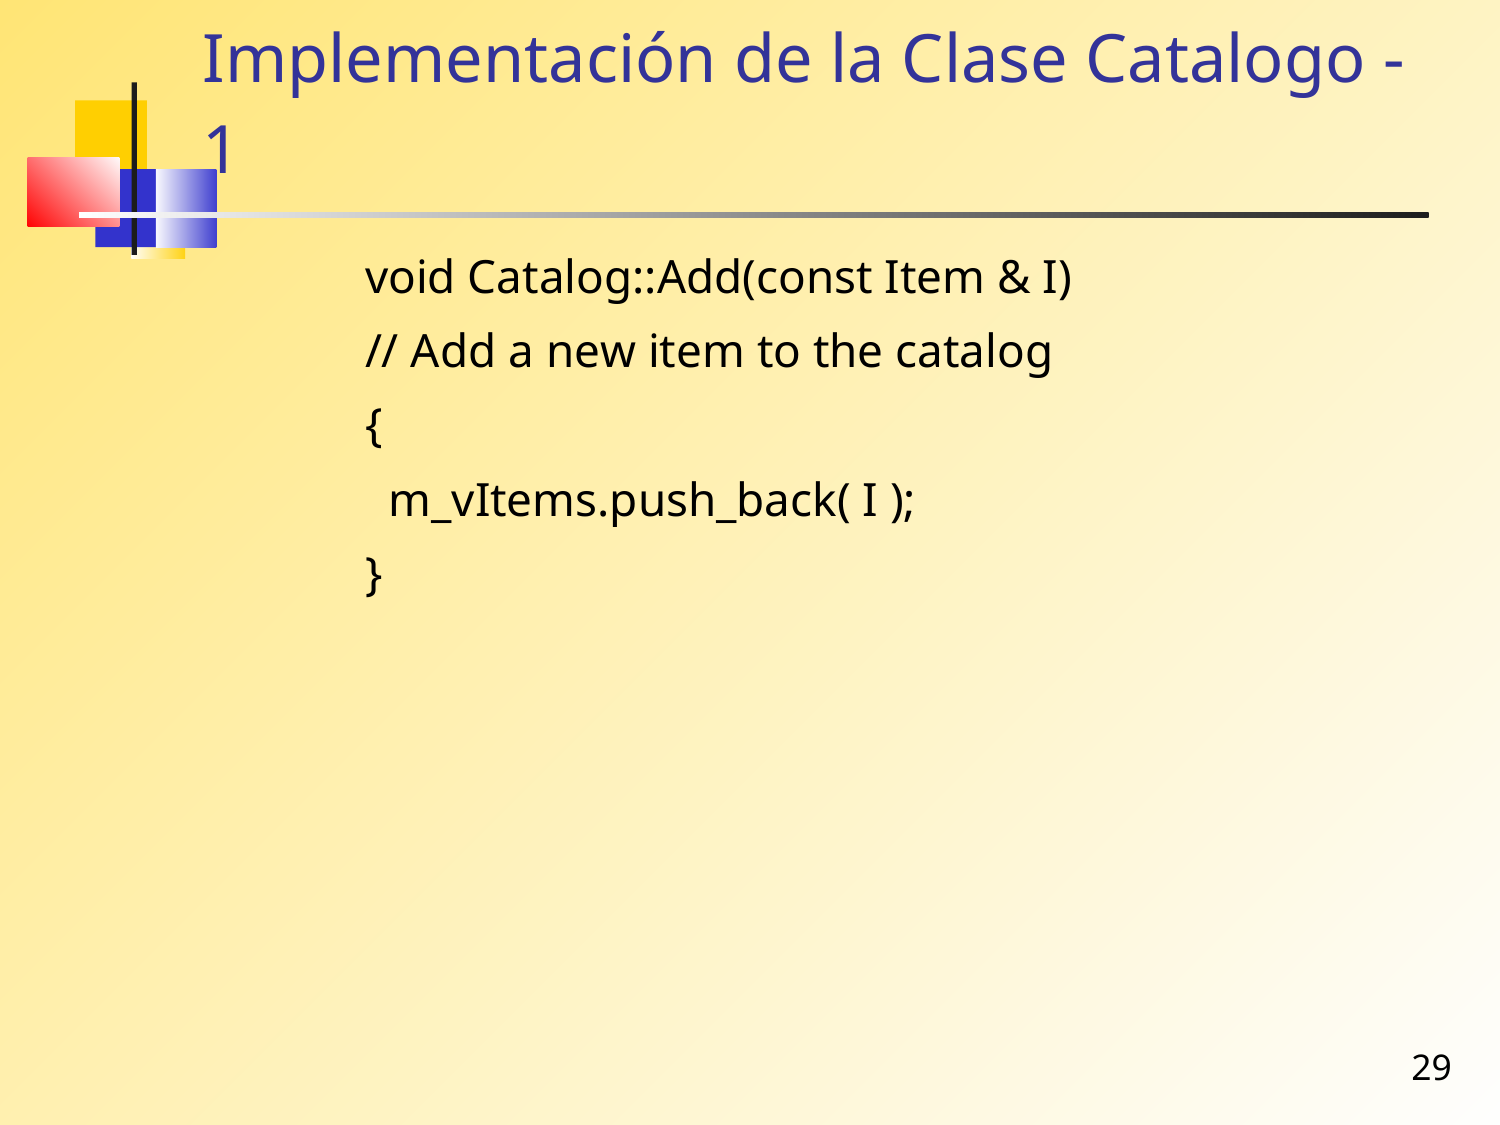

# Implementación de la Clase Catalogo - 1
void Catalog::Add(const Item & I)‏
// Add a new item to the catalog
{
 m_vItems.push_back( I );
}
29